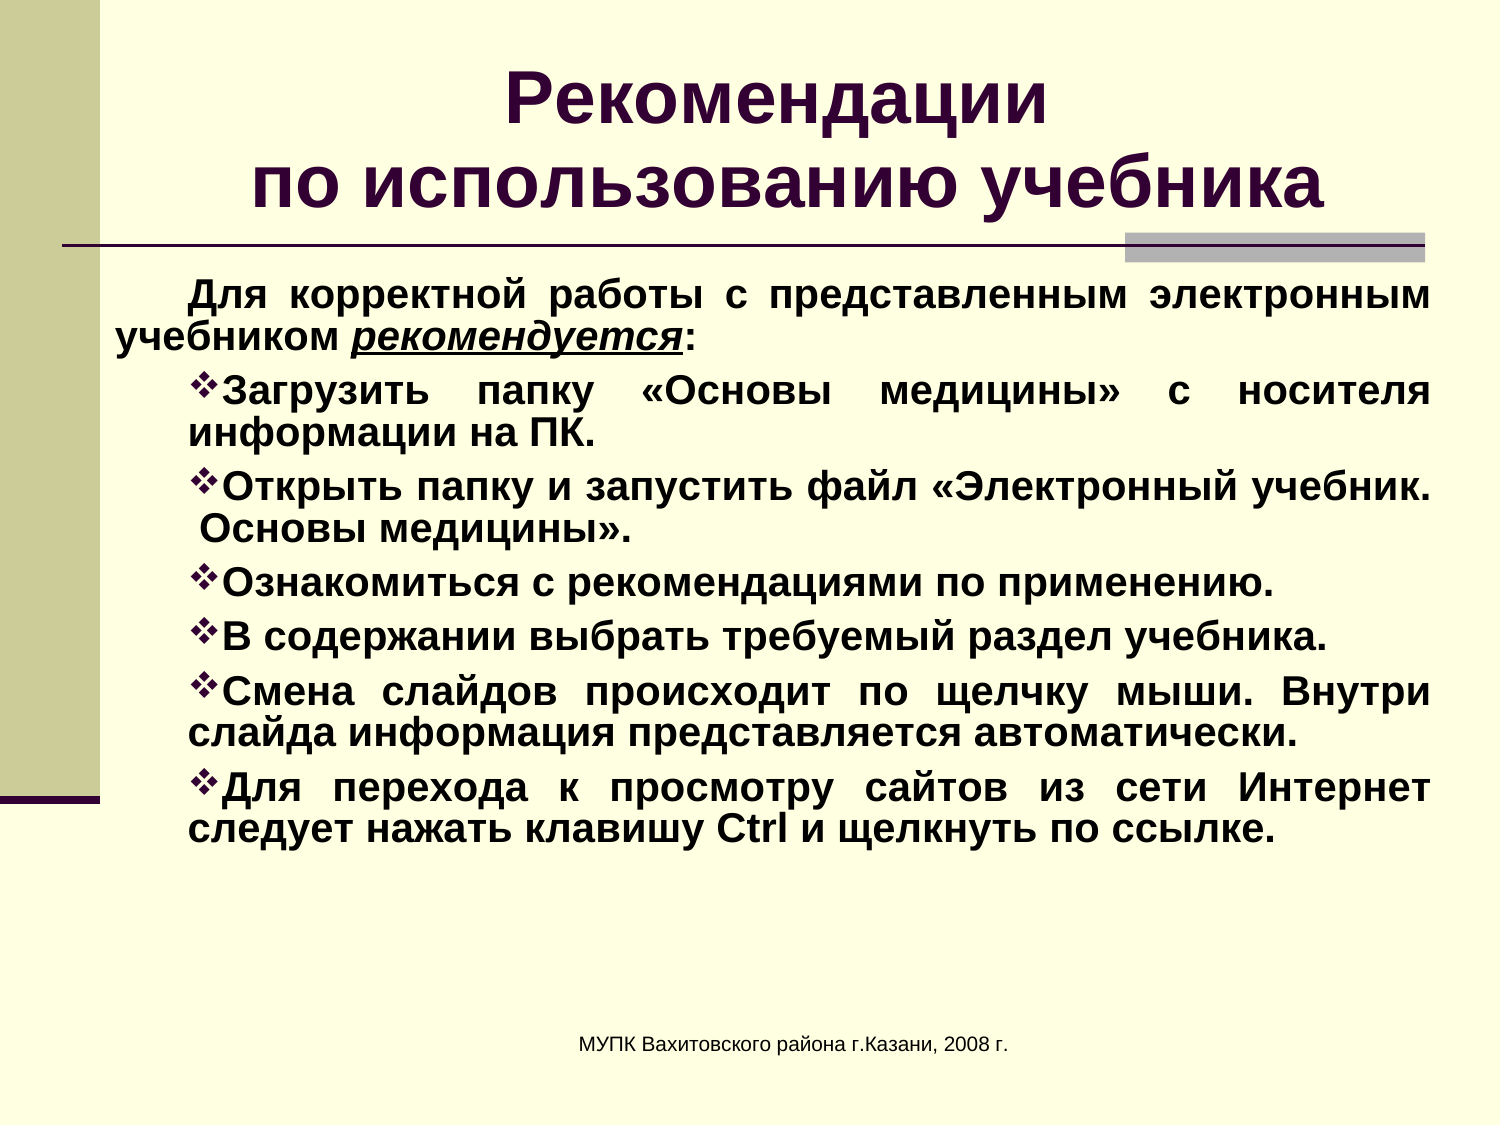

# Рекомендации по использованию учебника
Для корректной работы с представленным электронным учебником рекомендуется:
Загрузить папку «Основы медицины» с носителя информации на ПК.
Открыть папку и запустить файл «Электронный учебник. Основы медицины».
Ознакомиться с рекомендациями по применению.
В содержании выбрать требуемый раздел учебника.
Смена слайдов происходит по щелчку мыши. Внутри слайда информация представляется автоматически.
Для перехода к просмотру сайтов из сети Интернет следует нажать клавишу Ctrl и щелкнуть по ссылке.
МУПК Вахитовского района г.Казани, 2008 г.